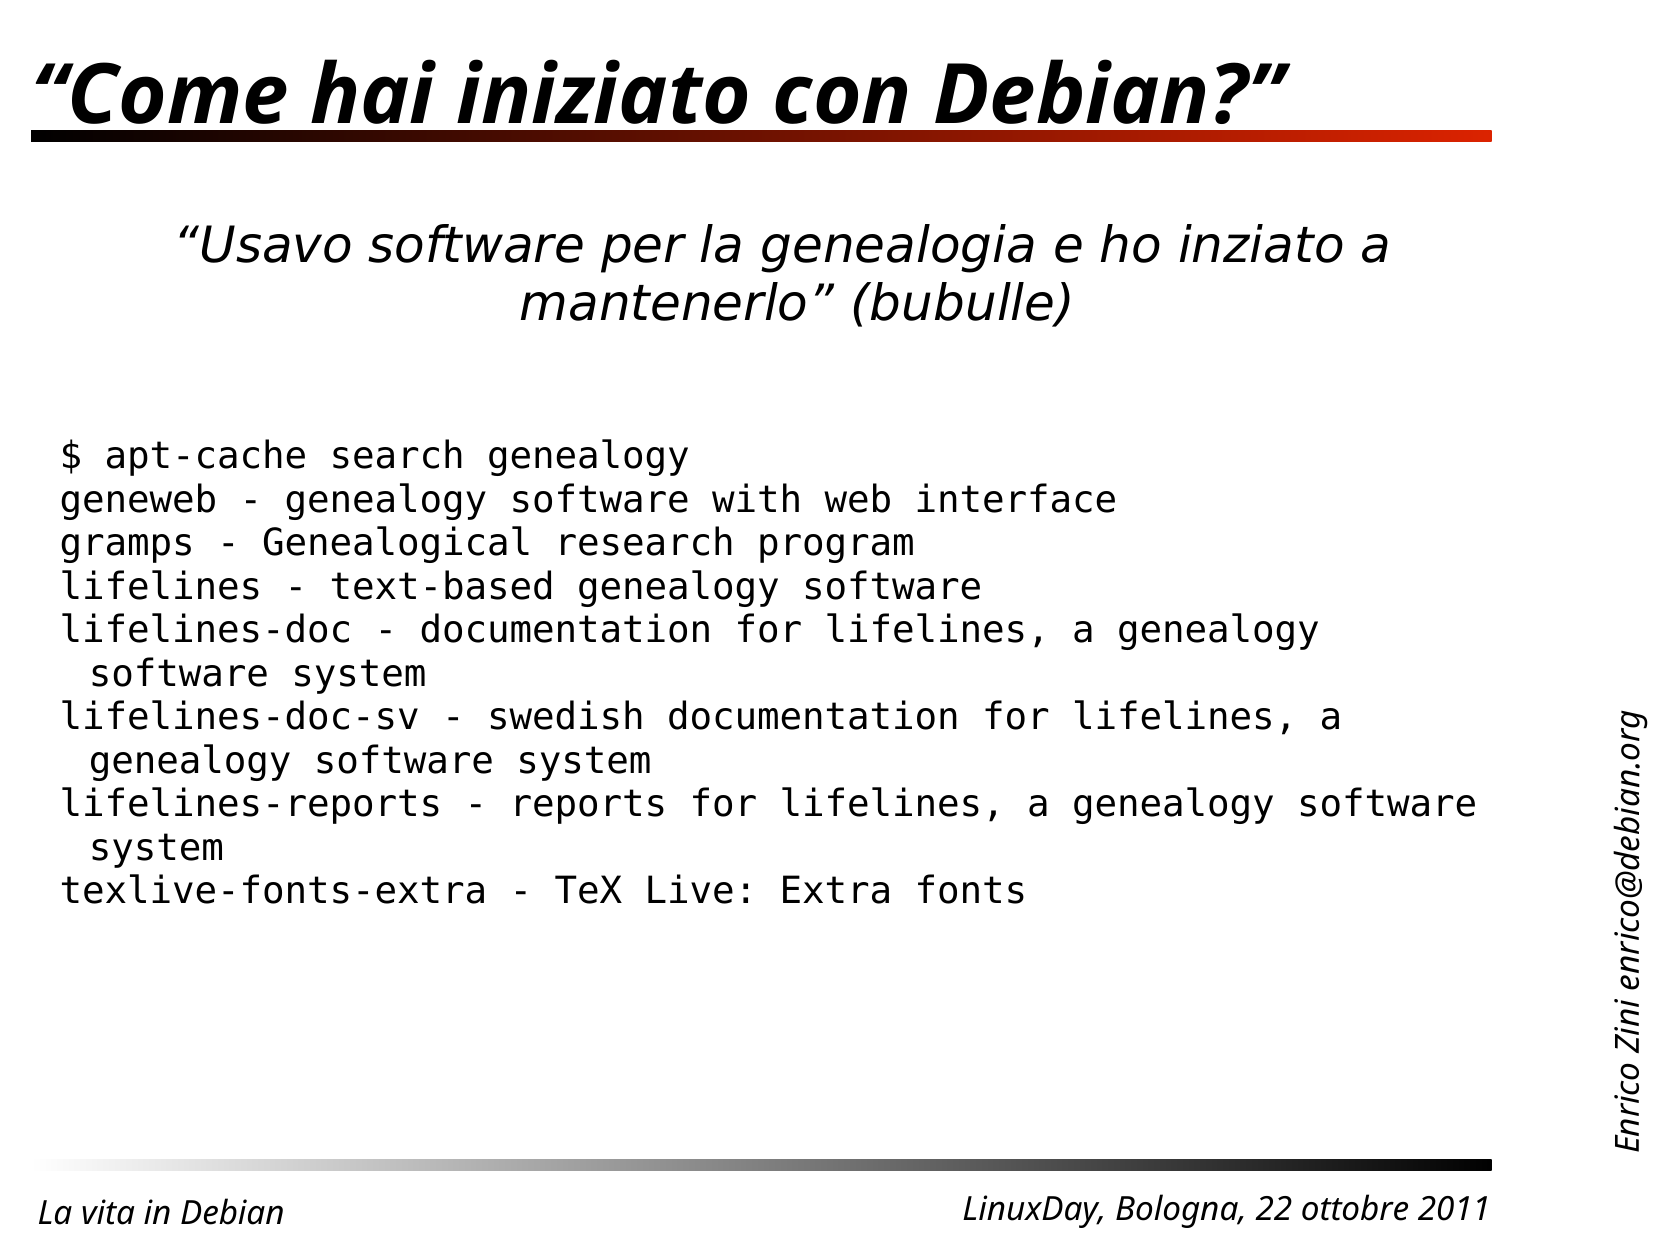

“Come hai iniziato con Debian?”
“Usavo software per la genealogia e ho inziato a mantenerlo” (bubulle)
$ apt-cache search genealogy
geneweb - genealogy software with web interface
gramps - Genealogical research program
lifelines - text-based genealogy software
lifelines-doc - documentation for lifelines, a genealogy software system
lifelines-doc-sv - swedish documentation for lifelines, a genealogy software system
lifelines-reports - reports for lifelines, a genealogy software system
texlive-fonts-extra - TeX Live: Extra fonts